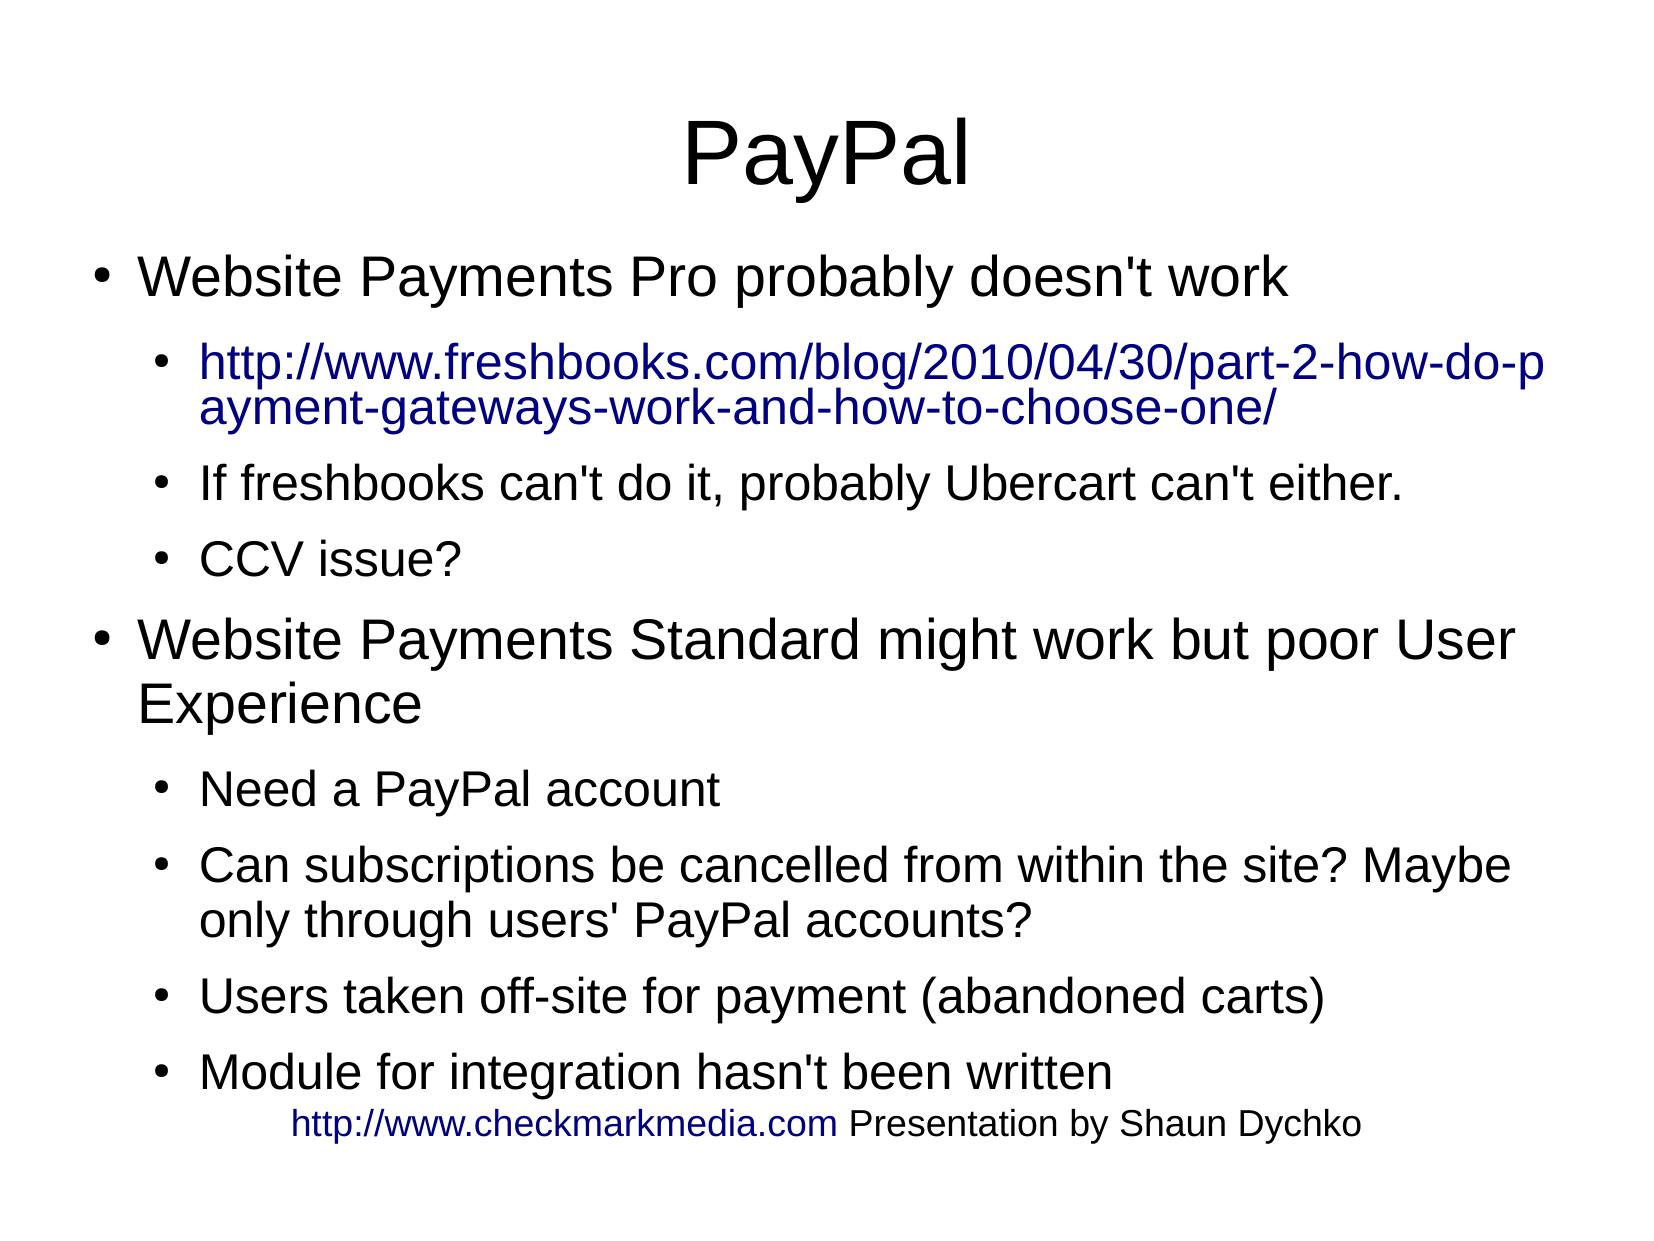

# PayPal
Website Payments Pro probably doesn't work
http://www.freshbooks.com/blog/2010/04/30/part-2-how-do-payment-gateways-work-and-how-to-choose-one/
If freshbooks can't do it, probably Ubercart can't either.
CCV issue?
Website Payments Standard might work but poor User Experience
Need a PayPal account
Can subscriptions be cancelled from within the site? Maybe only through users' PayPal accounts?
Users taken off-site for payment (abandoned carts)
Module for integration hasn't been written
http://www.checkmarkmedia.com Presentation by Shaun Dychko